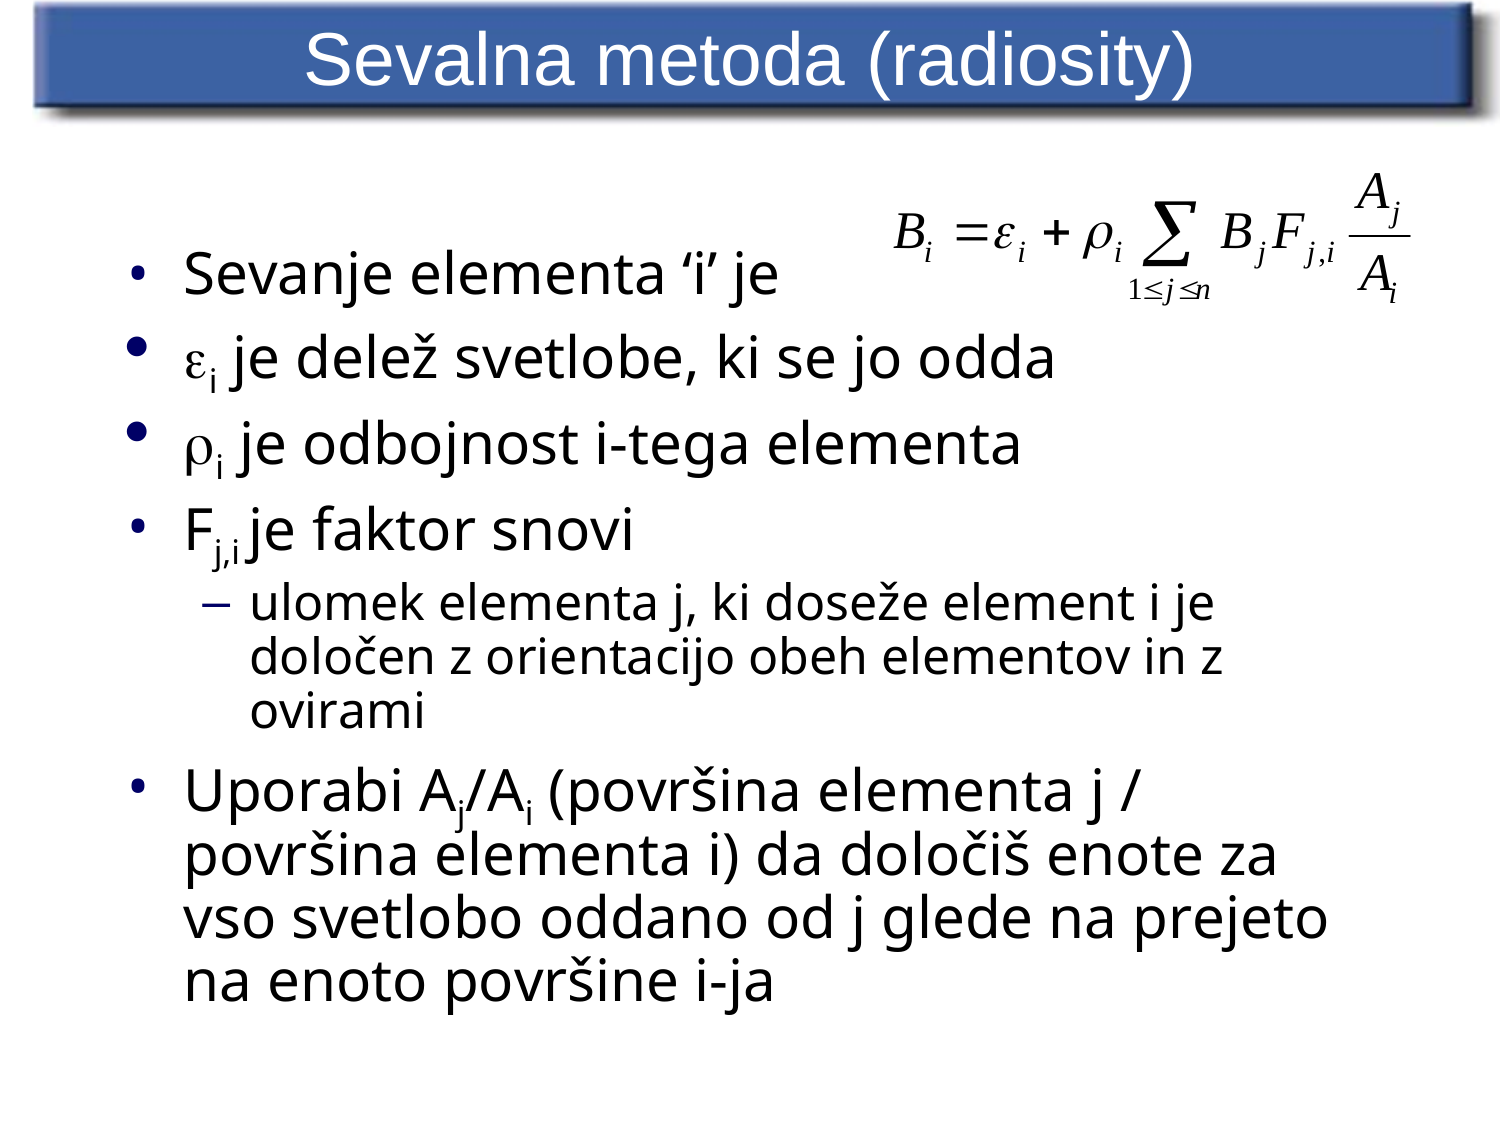

# Sevalna metoda (radiosity)
Sevanje elementa ‘i’ je
i je delež svetlobe, ki se jo odda
i je odbojnost i-tega elementa
Fj,i je faktor snovi
ulomek elementa j, ki doseže element i je določen z orientacijo obeh elementov in z ovirami
Uporabi Aj/Ai (površina elementa j / površina elementa i) da določiš enote za vso svetlobo oddano od j glede na prejeto na enoto površine i-ja